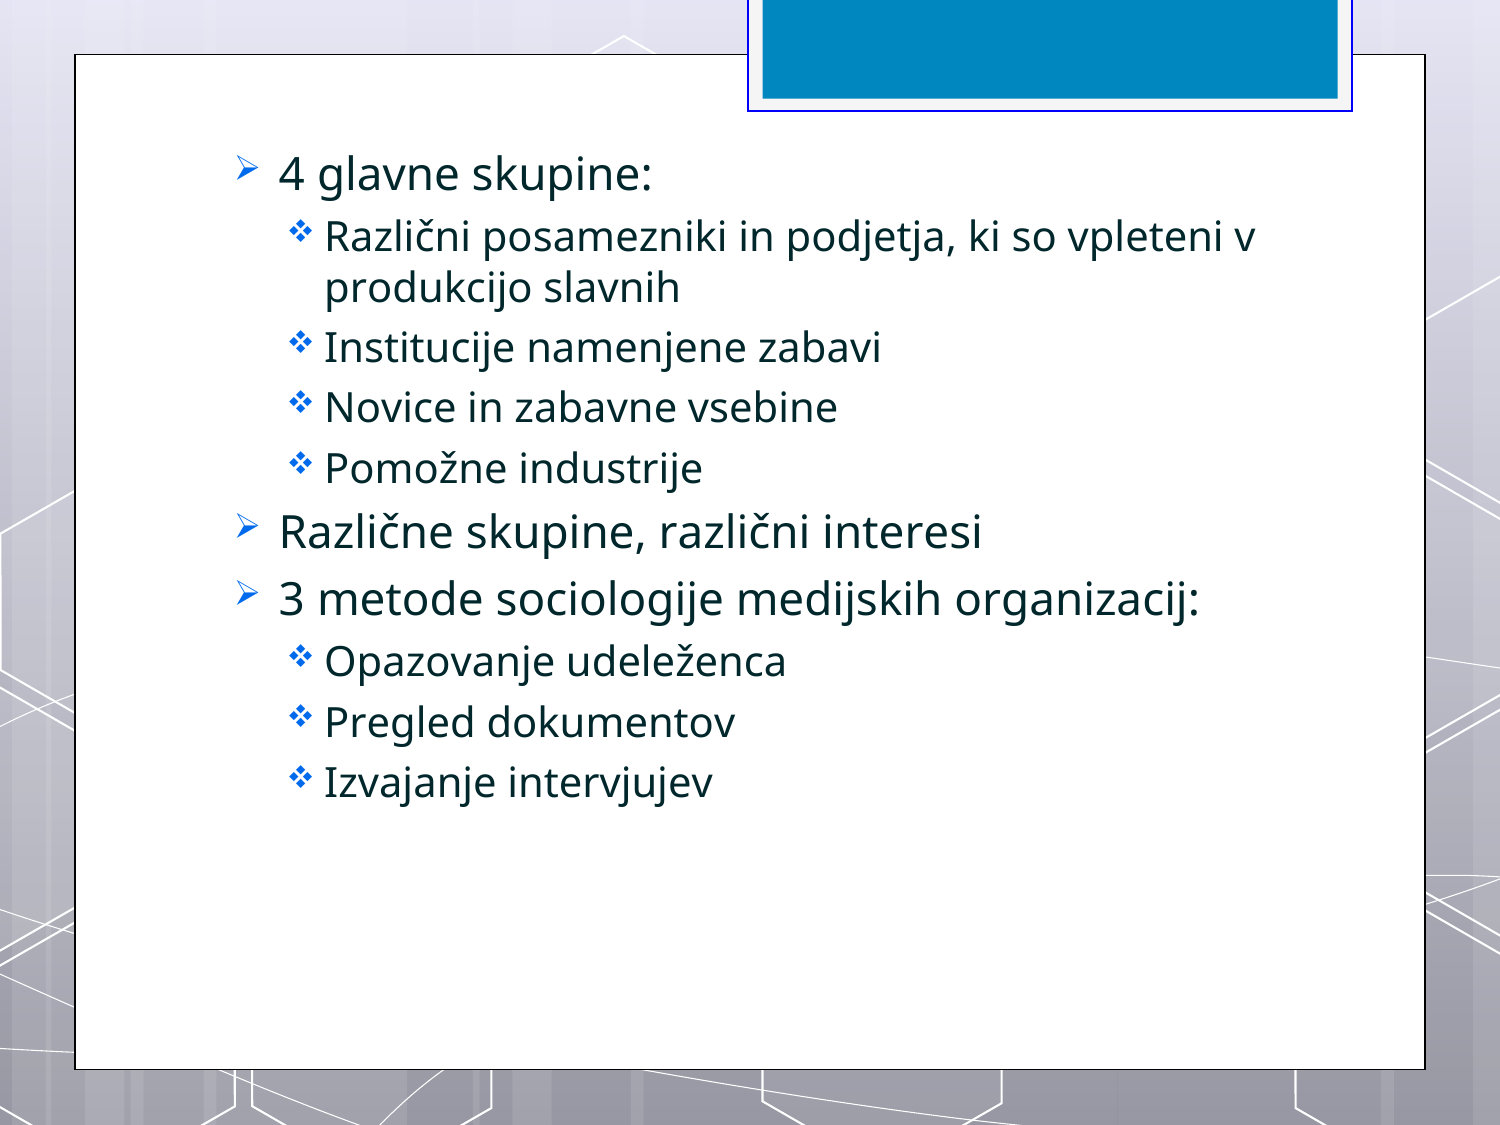

4 glavne skupine:
Različni posamezniki in podjetja, ki so vpleteni v produkcijo slavnih
Institucije namenjene zabavi
Novice in zabavne vsebine
Pomožne industrije
Različne skupine, različni interesi
3 metode sociologije medijskih organizacij:
Opazovanje udeleženca
Pregled dokumentov
Izvajanje intervjujev